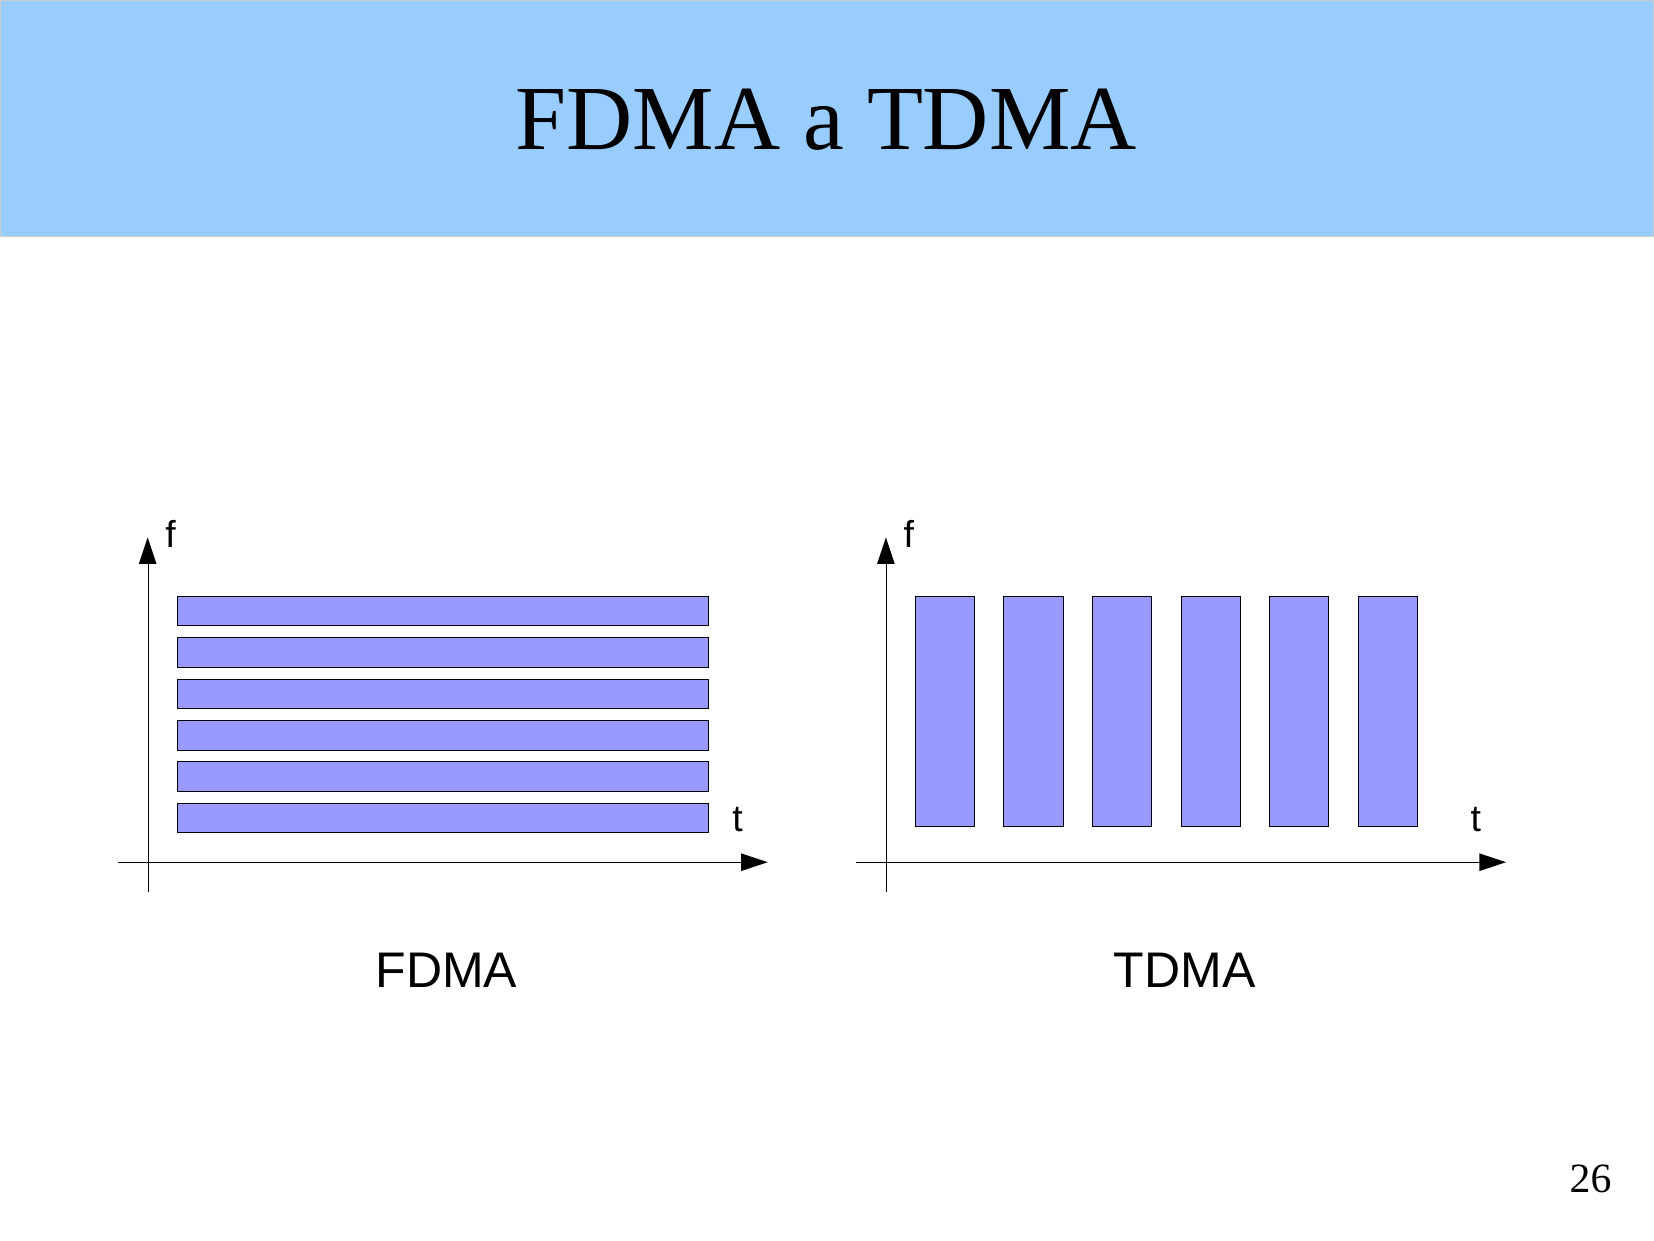

# FDMA a TDMA
f
f
t
t
 FDMA
 TDMA